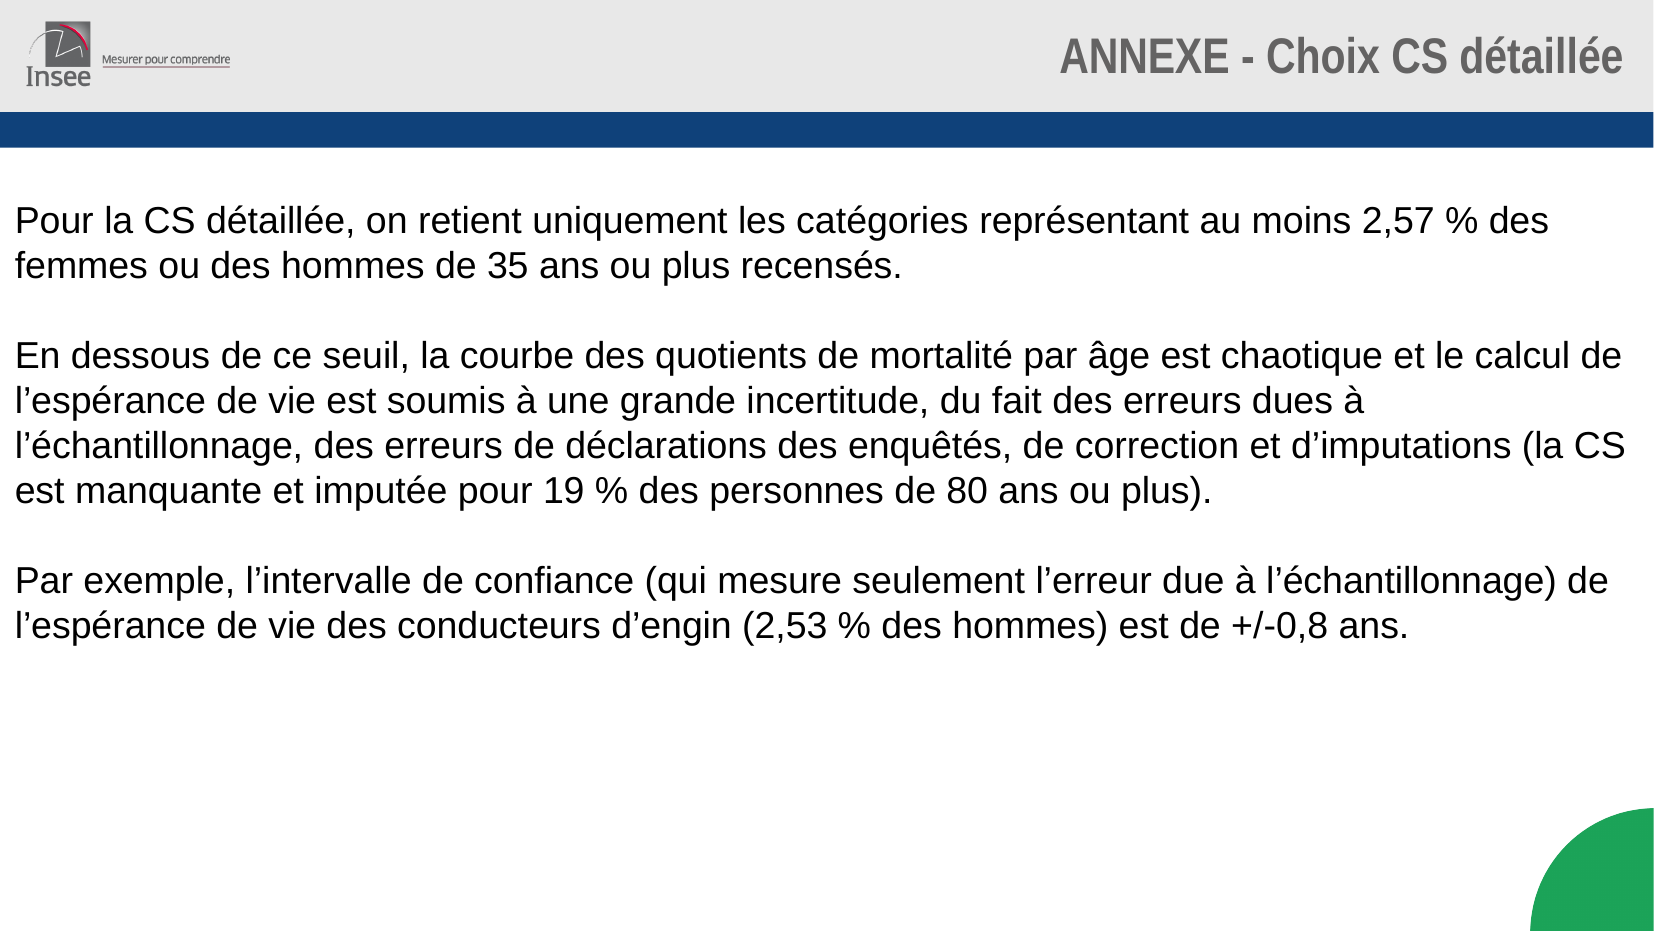

ANNEXE - Choix CS détaillée
Pour la CS détaillée, on retient uniquement les catégories représentant au moins 2,57 % des femmes ou des hommes de 35 ans ou plus recensés.
En dessous de ce seuil, la courbe des quotients de mortalité par âge est chaotique et le calcul de l’espérance de vie est soumis à une grande incertitude, du fait des erreurs dues à l’échantillonnage, des erreurs de déclarations des enquêtés, de correction et d’imputations (la CS est manquante et imputée pour 19 % des personnes de 80 ans ou plus).
Par exemple, l’intervalle de confiance (qui mesure seulement l’erreur due à l’échantillonnage) de l’espérance de vie des conducteurs d’engin (2,53 % des hommes) est de +/-0,8 ans.